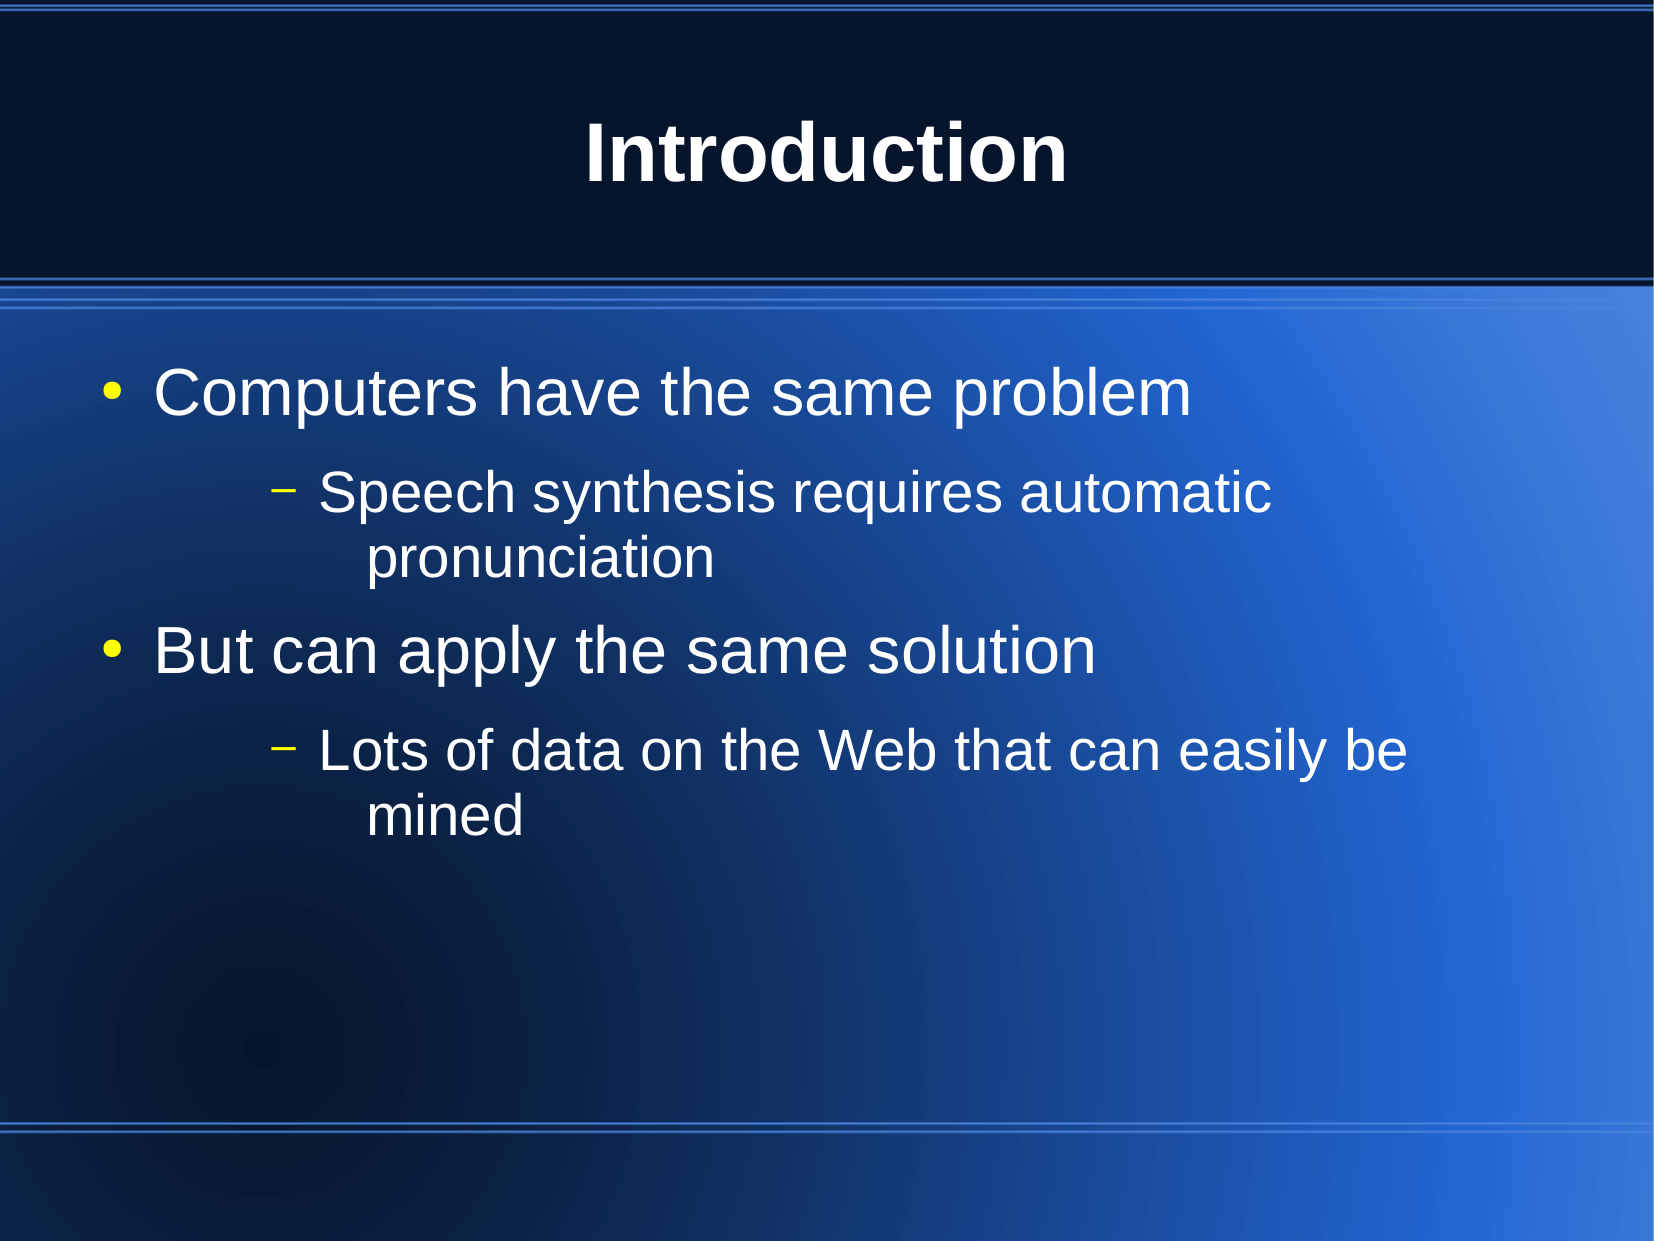

# Introduction
Computers have the same problem
Speech synthesis requires automatic pronunciation
But can apply the same solution
Lots of data on the Web that can easily be mined